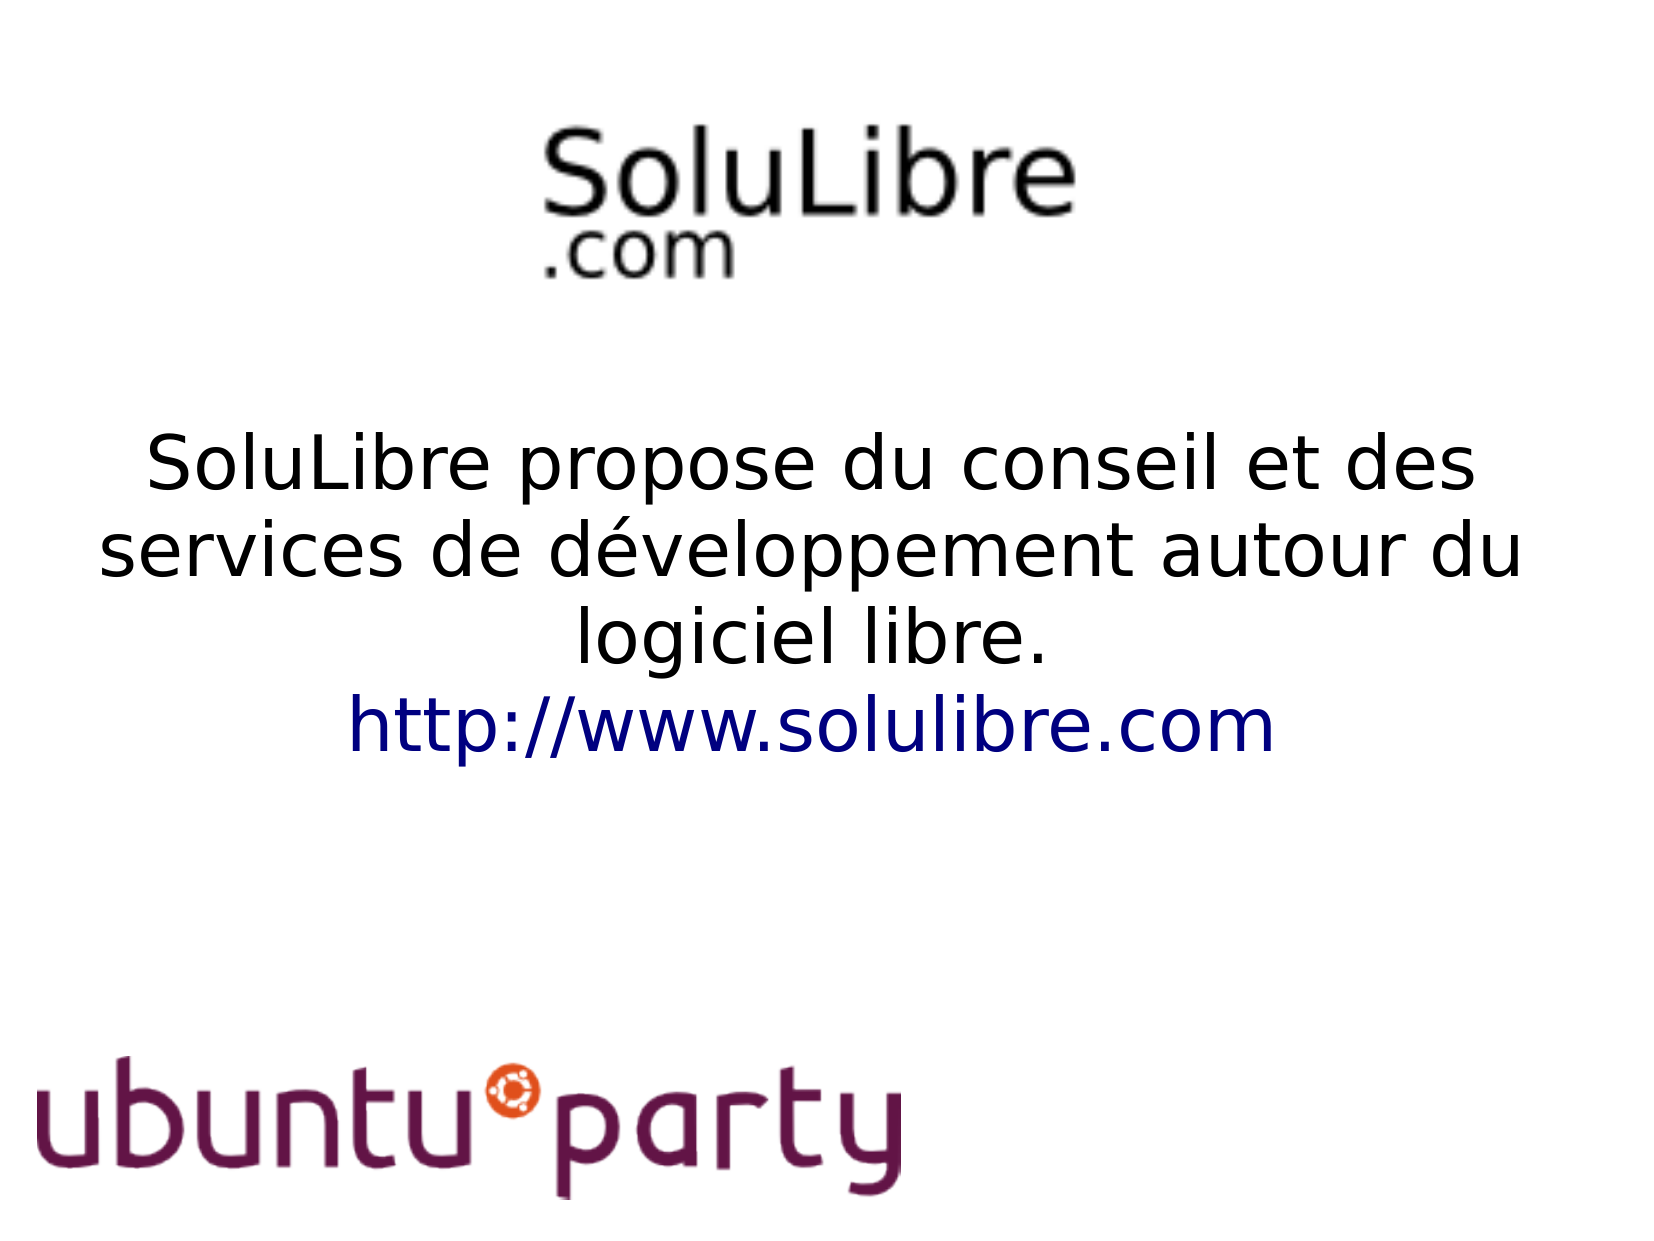

SoluLibre propose du conseil et des services de développement autour du logiciel libre.
http://www.solulibre.com